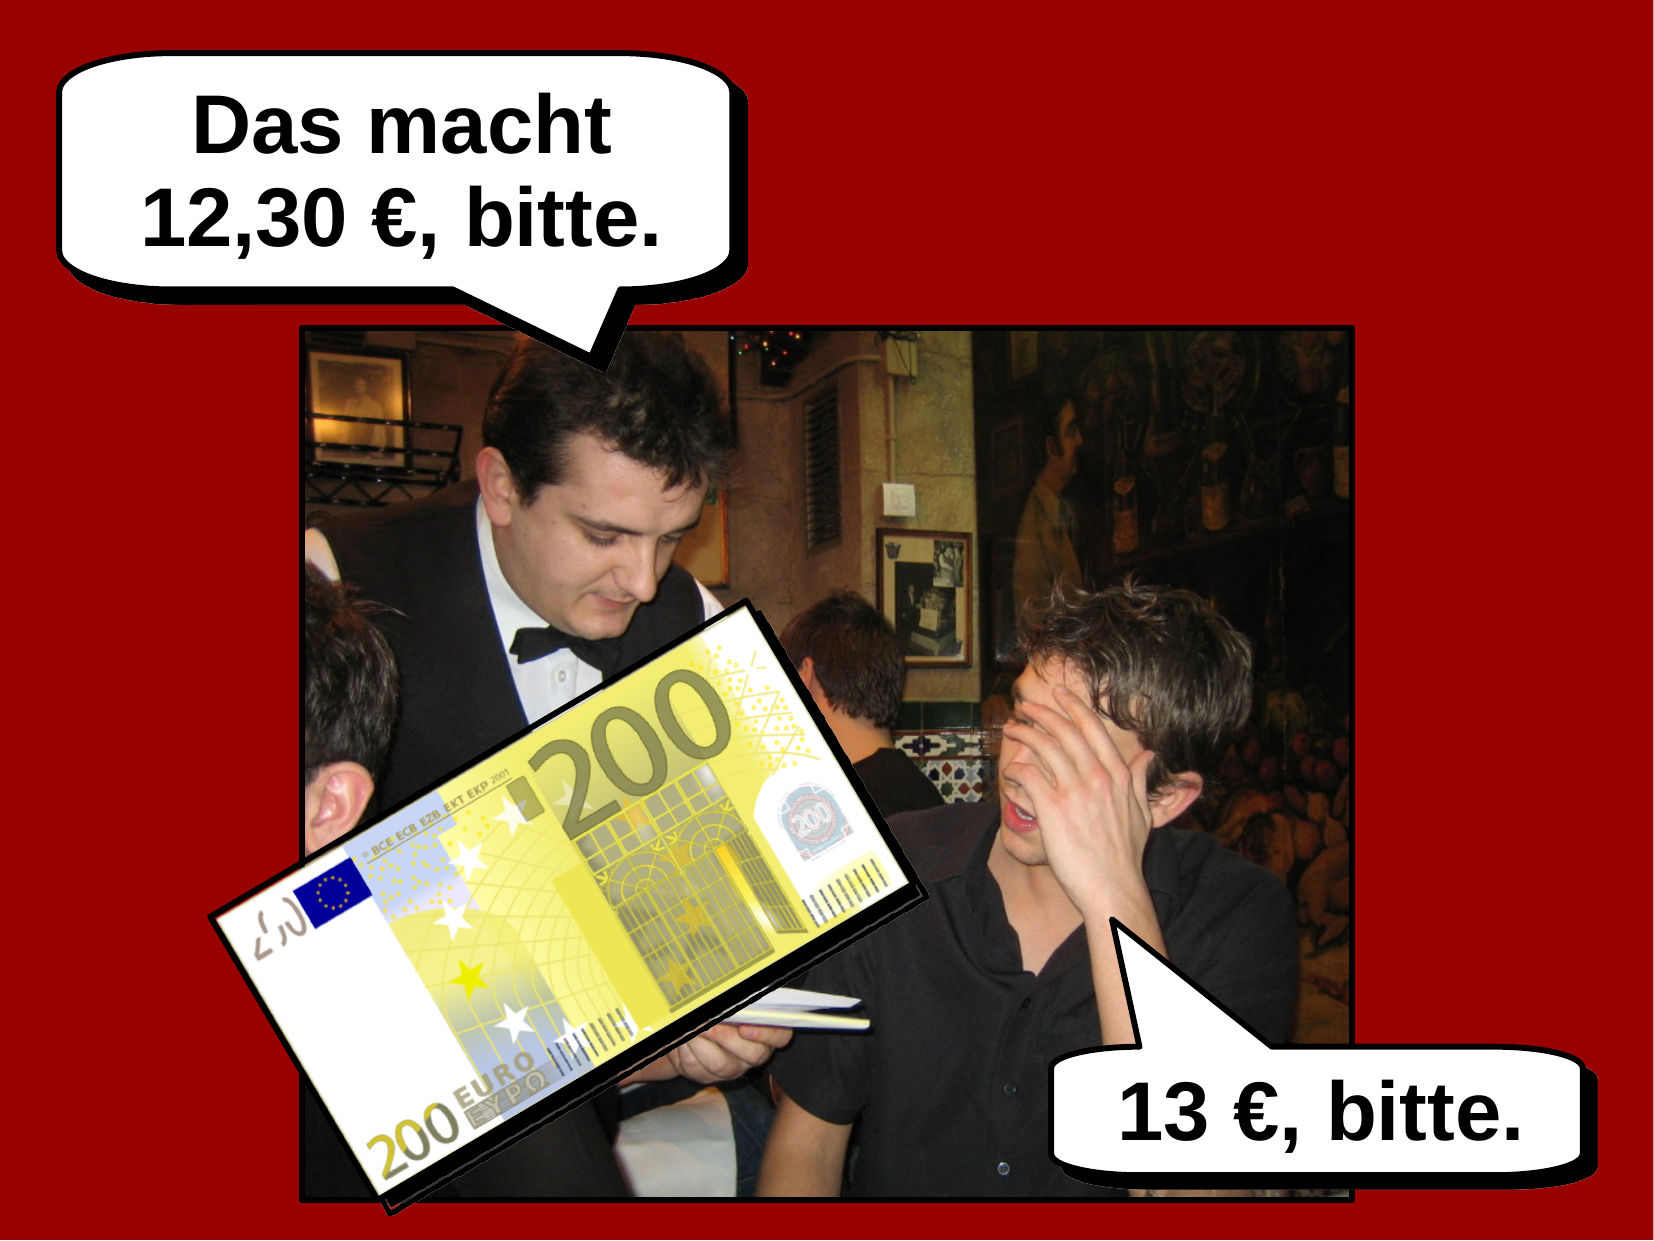

Das macht
12,30 €, bitte.
13 €, bitte.